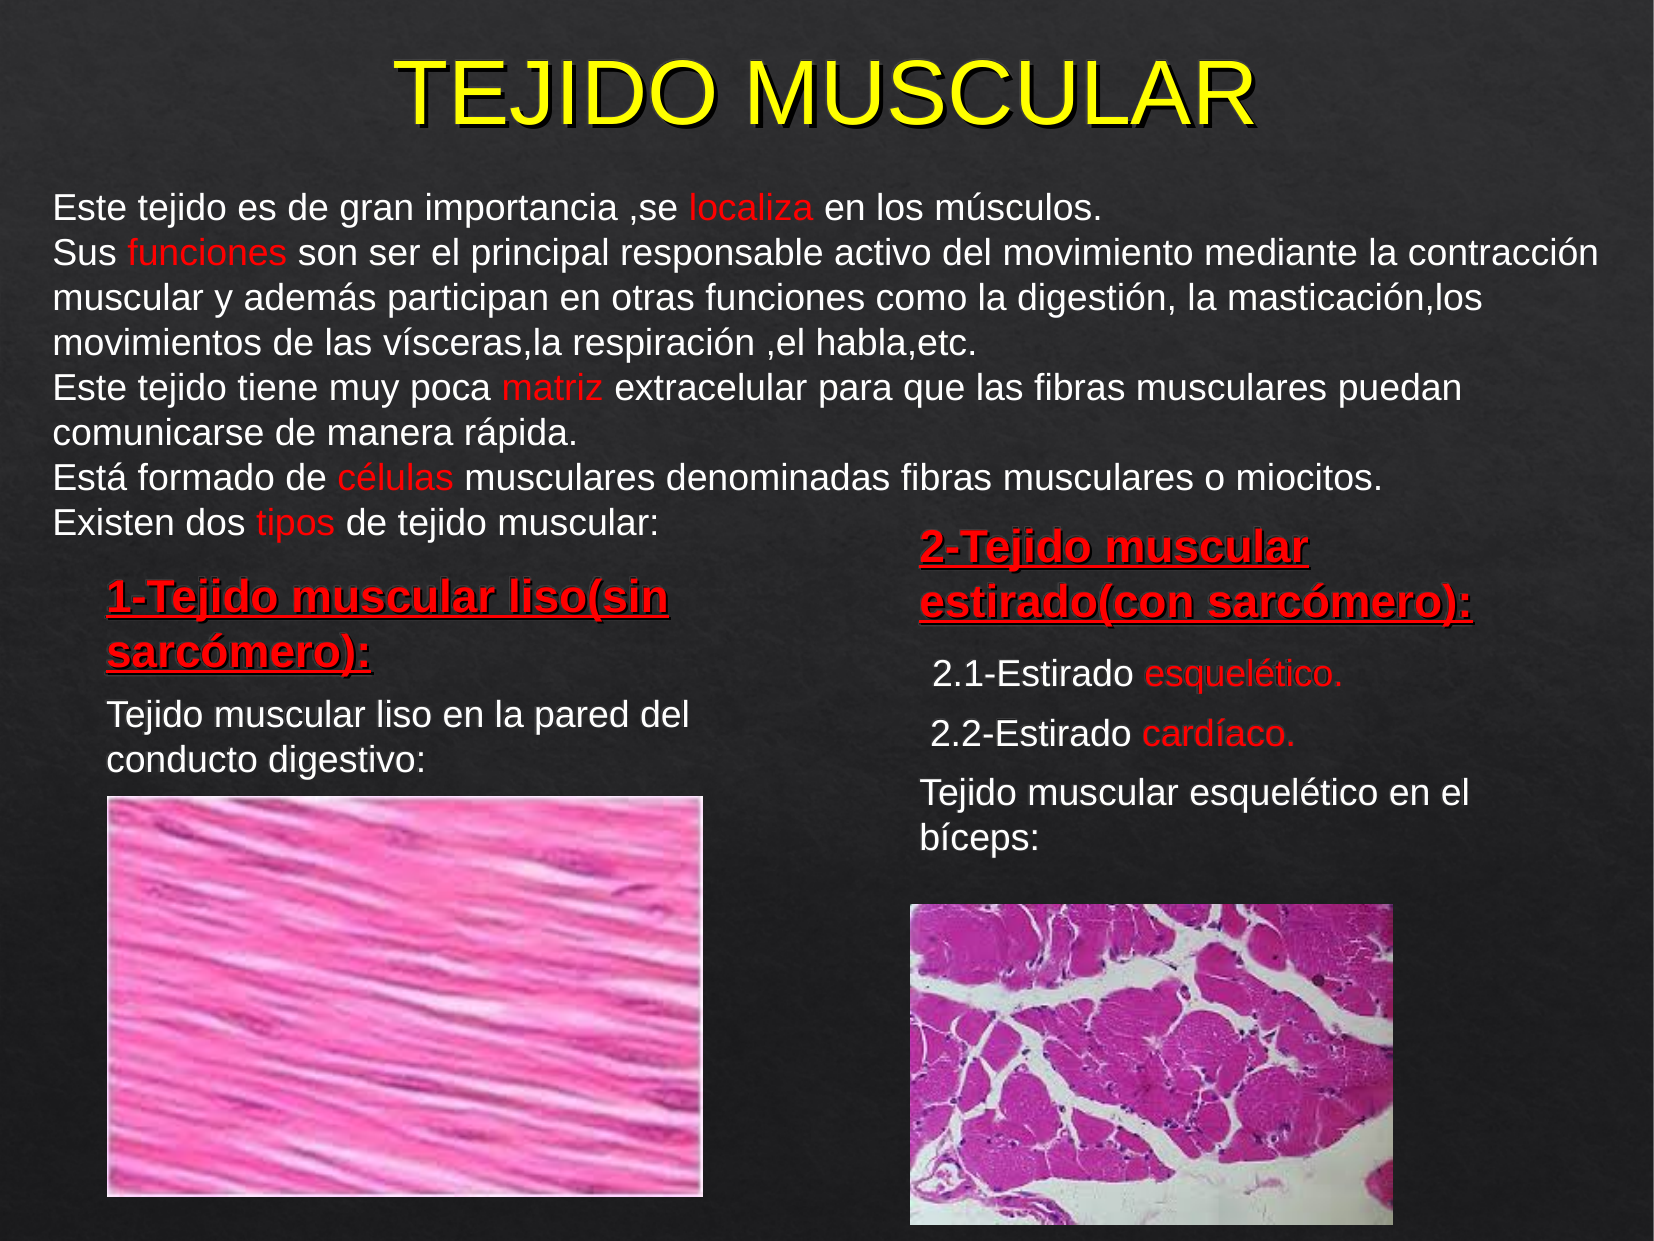

# TEJIDO MUSCULAR
Este tejido es de gran importancia ,se localiza en los músculos.
Sus funciones son ser el principal responsable activo del movimiento mediante la contracción muscular y además participan en otras funciones como la digestión, la masticación,los movimientos de las vísceras,la respiración ,el habla,etc.
Este tejido tiene muy poca matriz extracelular para que las fibras musculares puedan comunicarse de manera rápida.
Está formado de células musculares denominadas fibras musculares o miocitos.
Existen dos tipos de tejido muscular:
2-Tejido muscular estirado(con sarcómero):
 2.1-Estirado esquelético.
 2.2-Estirado cardíaco.
Tejido muscular esquelético en el bíceps:
1-Tejido muscular liso(sin sarcómero):
Tejido muscular liso en la pared del conducto digestivo: